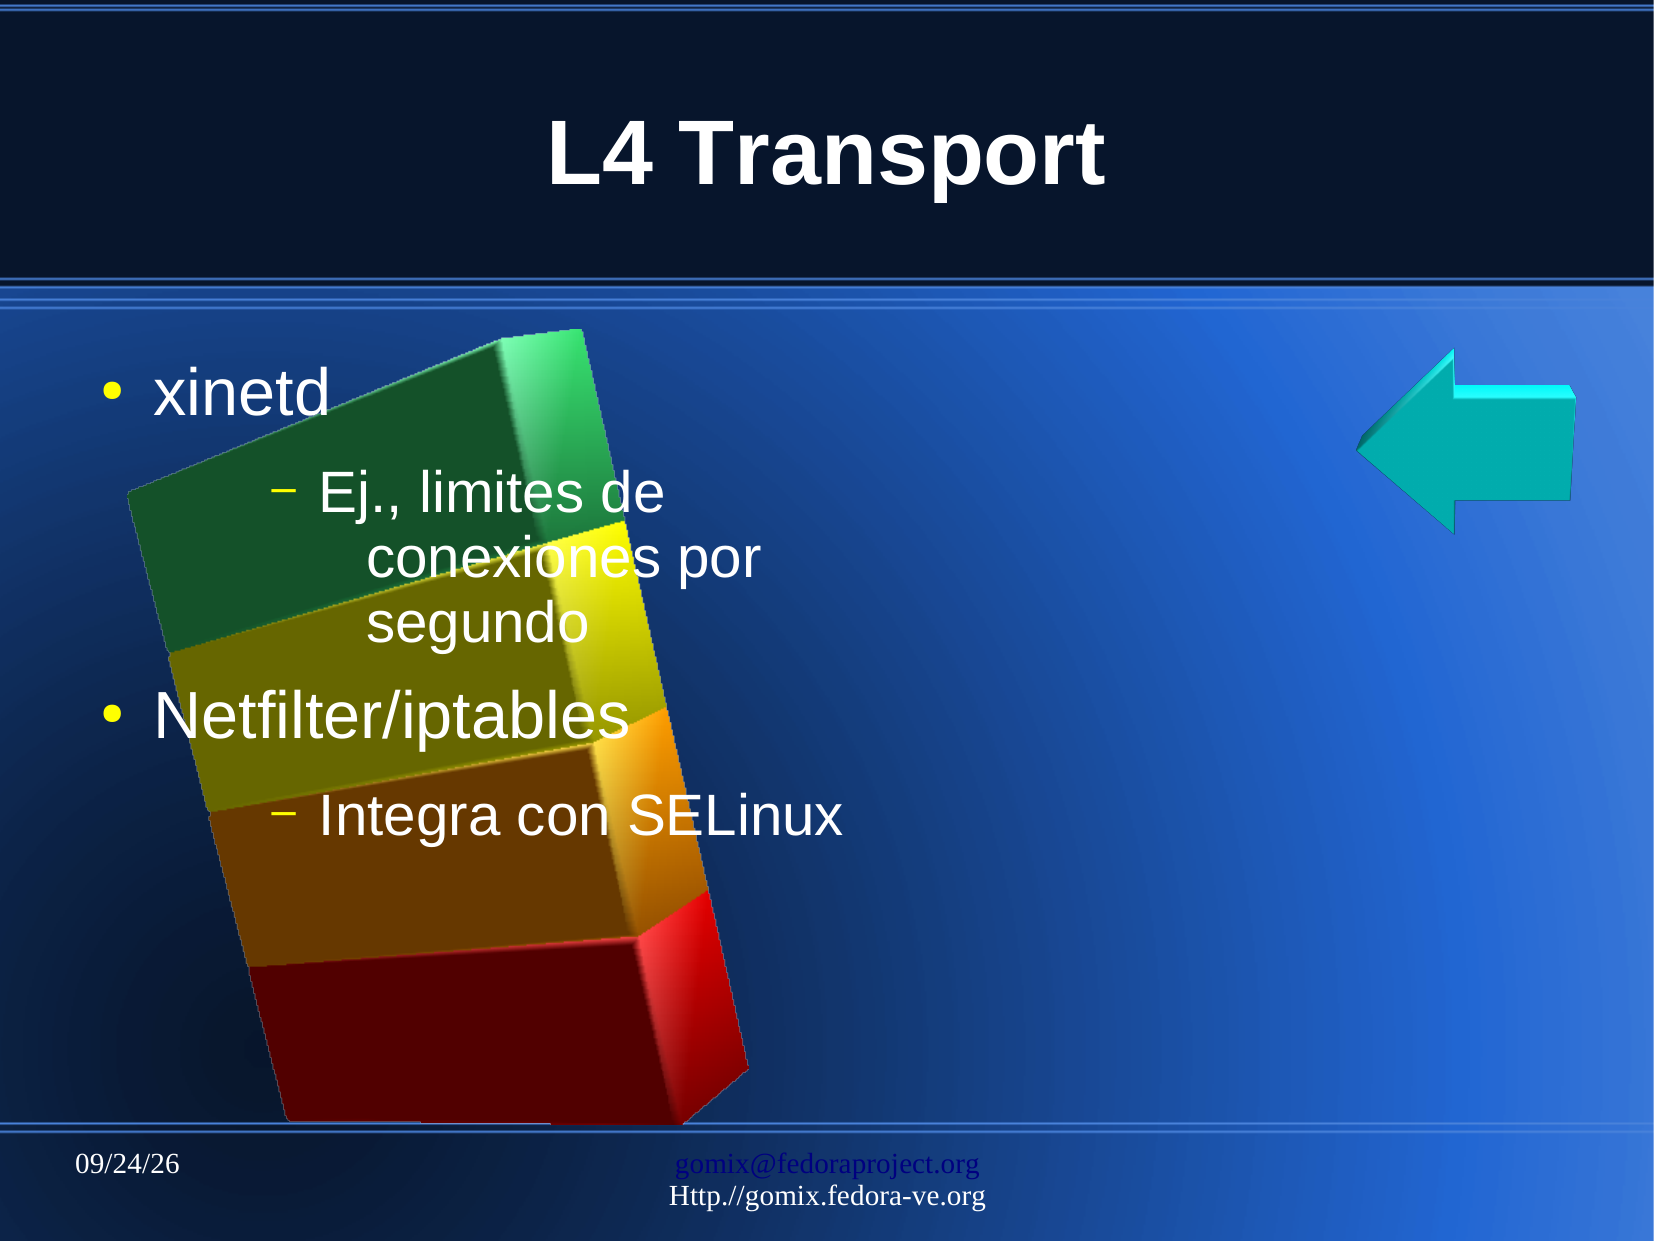

# L4 Transport
xinetd
Ej., limites de conexiones por segundo
Netfilter/iptables
Integra con SELinux